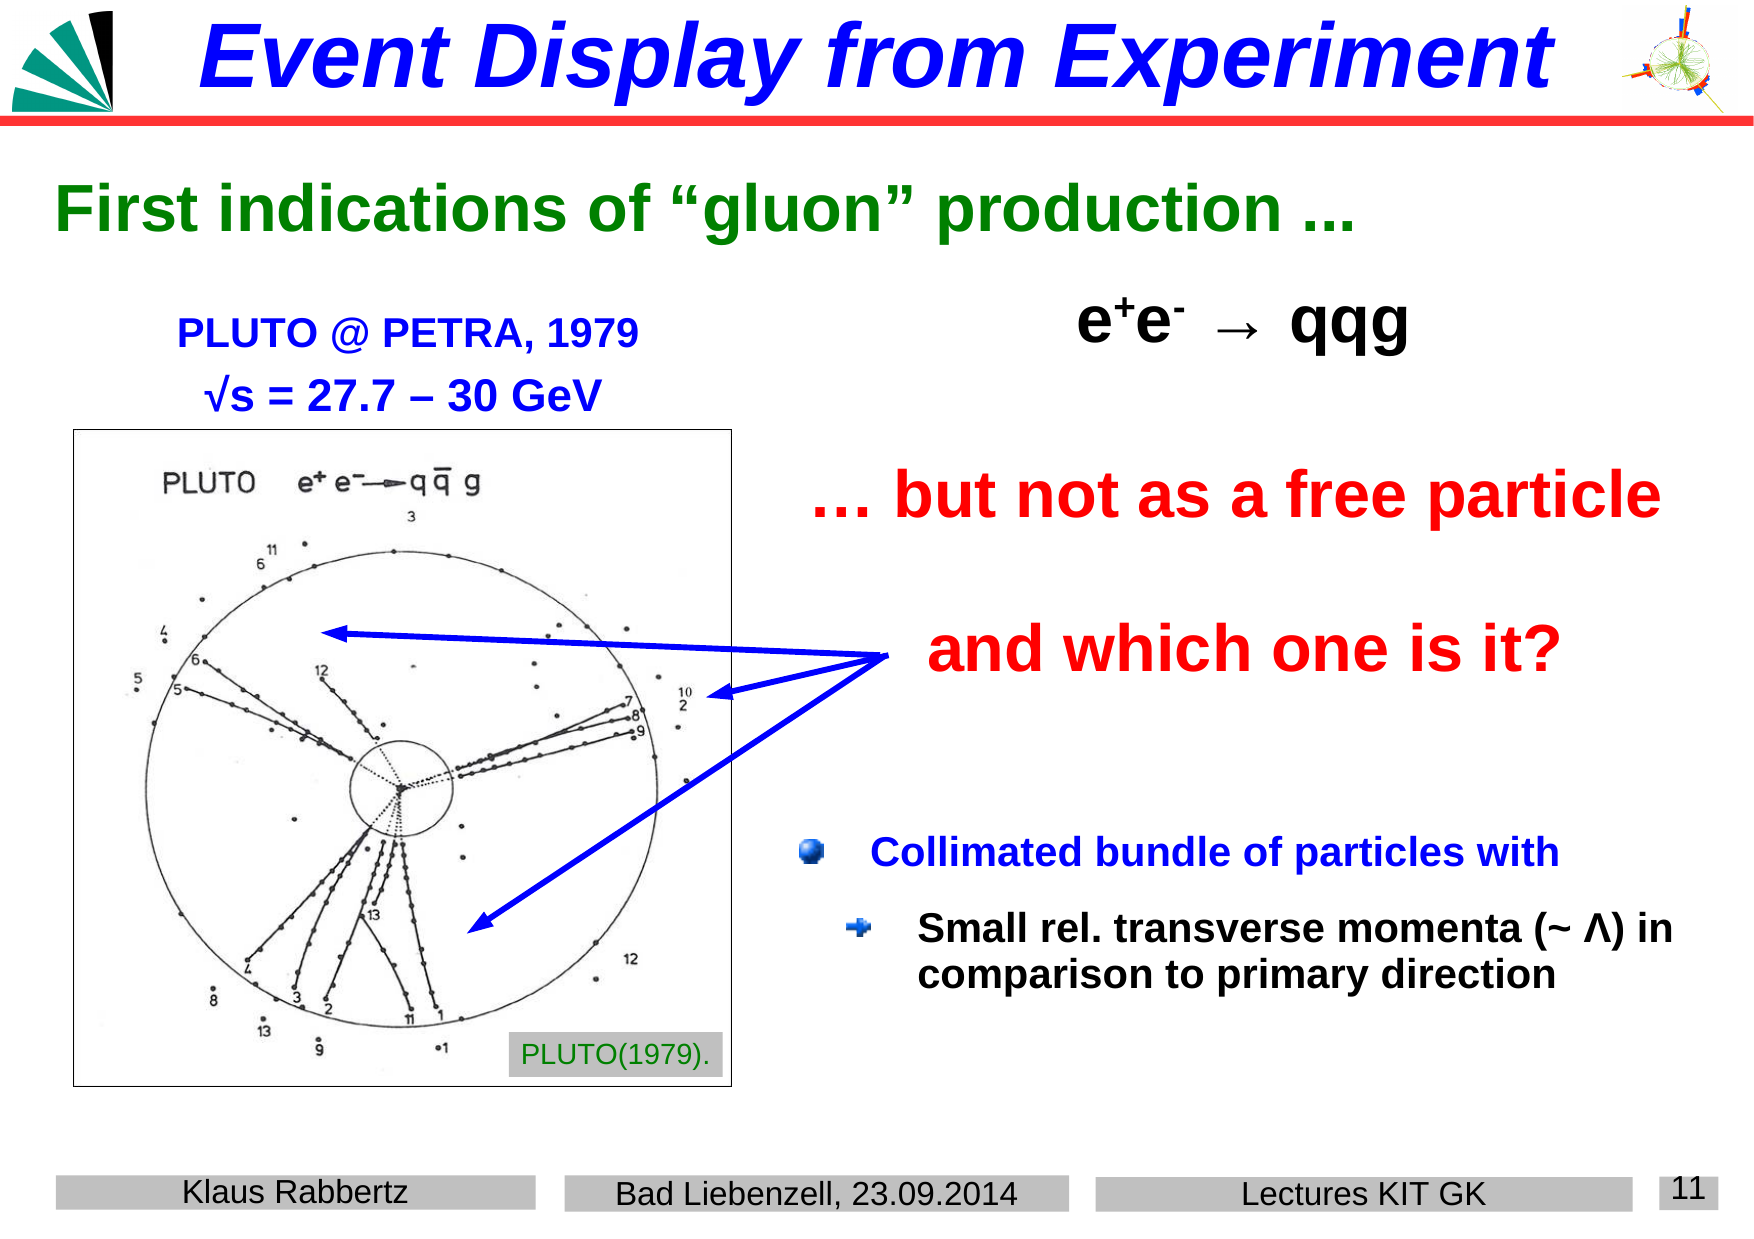

# Event Display from Experiment
First indications of “gluon” production ...
e+e- → qqg
PLUTO @ PETRA, 1979
√s = 27.7 – 30 GeV
… but not as a free particle
and which one is it?
Collimated bundle of particles with
Small rel. transverse momenta (~ Λ) in comparison to primary direction
PLUTO(1979).